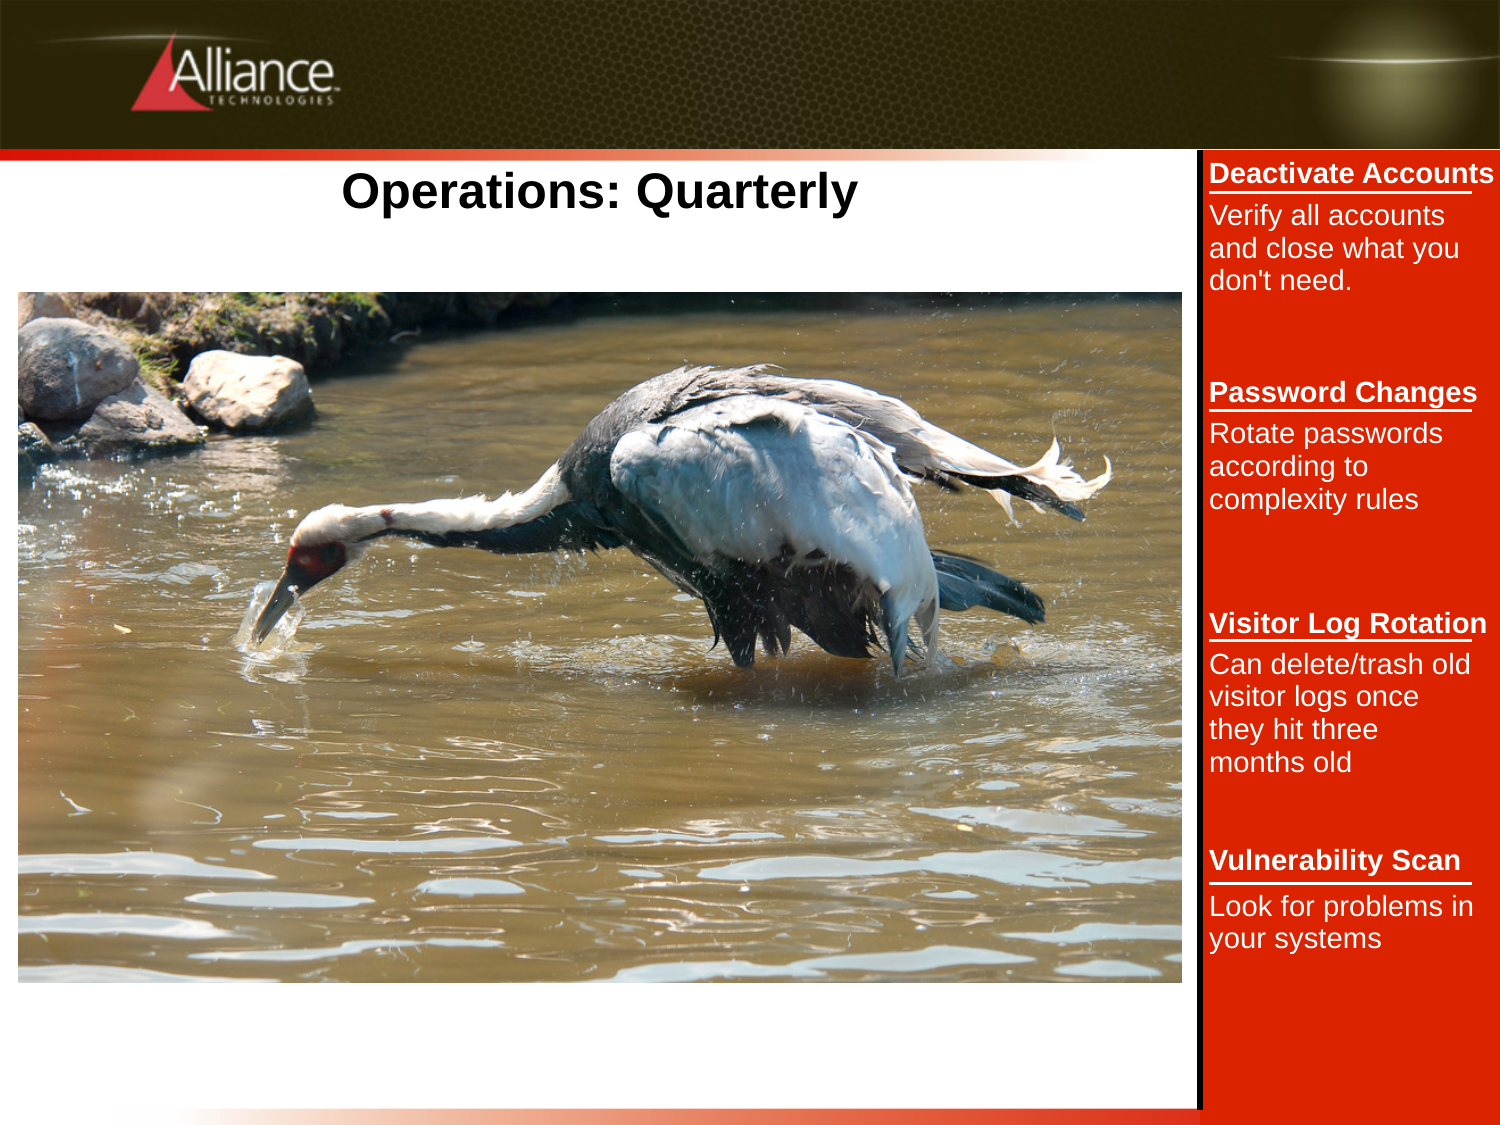

Deactivate Accounts
Operations: Quarterly
Verify all accounts and close what you don't need.
Password Changes
Rotate passwords according to complexity rules
Visitor Log Rotation
Can delete/trash old visitor logs once they hit three months old
Vulnerability Scan
Look for problems in your systems